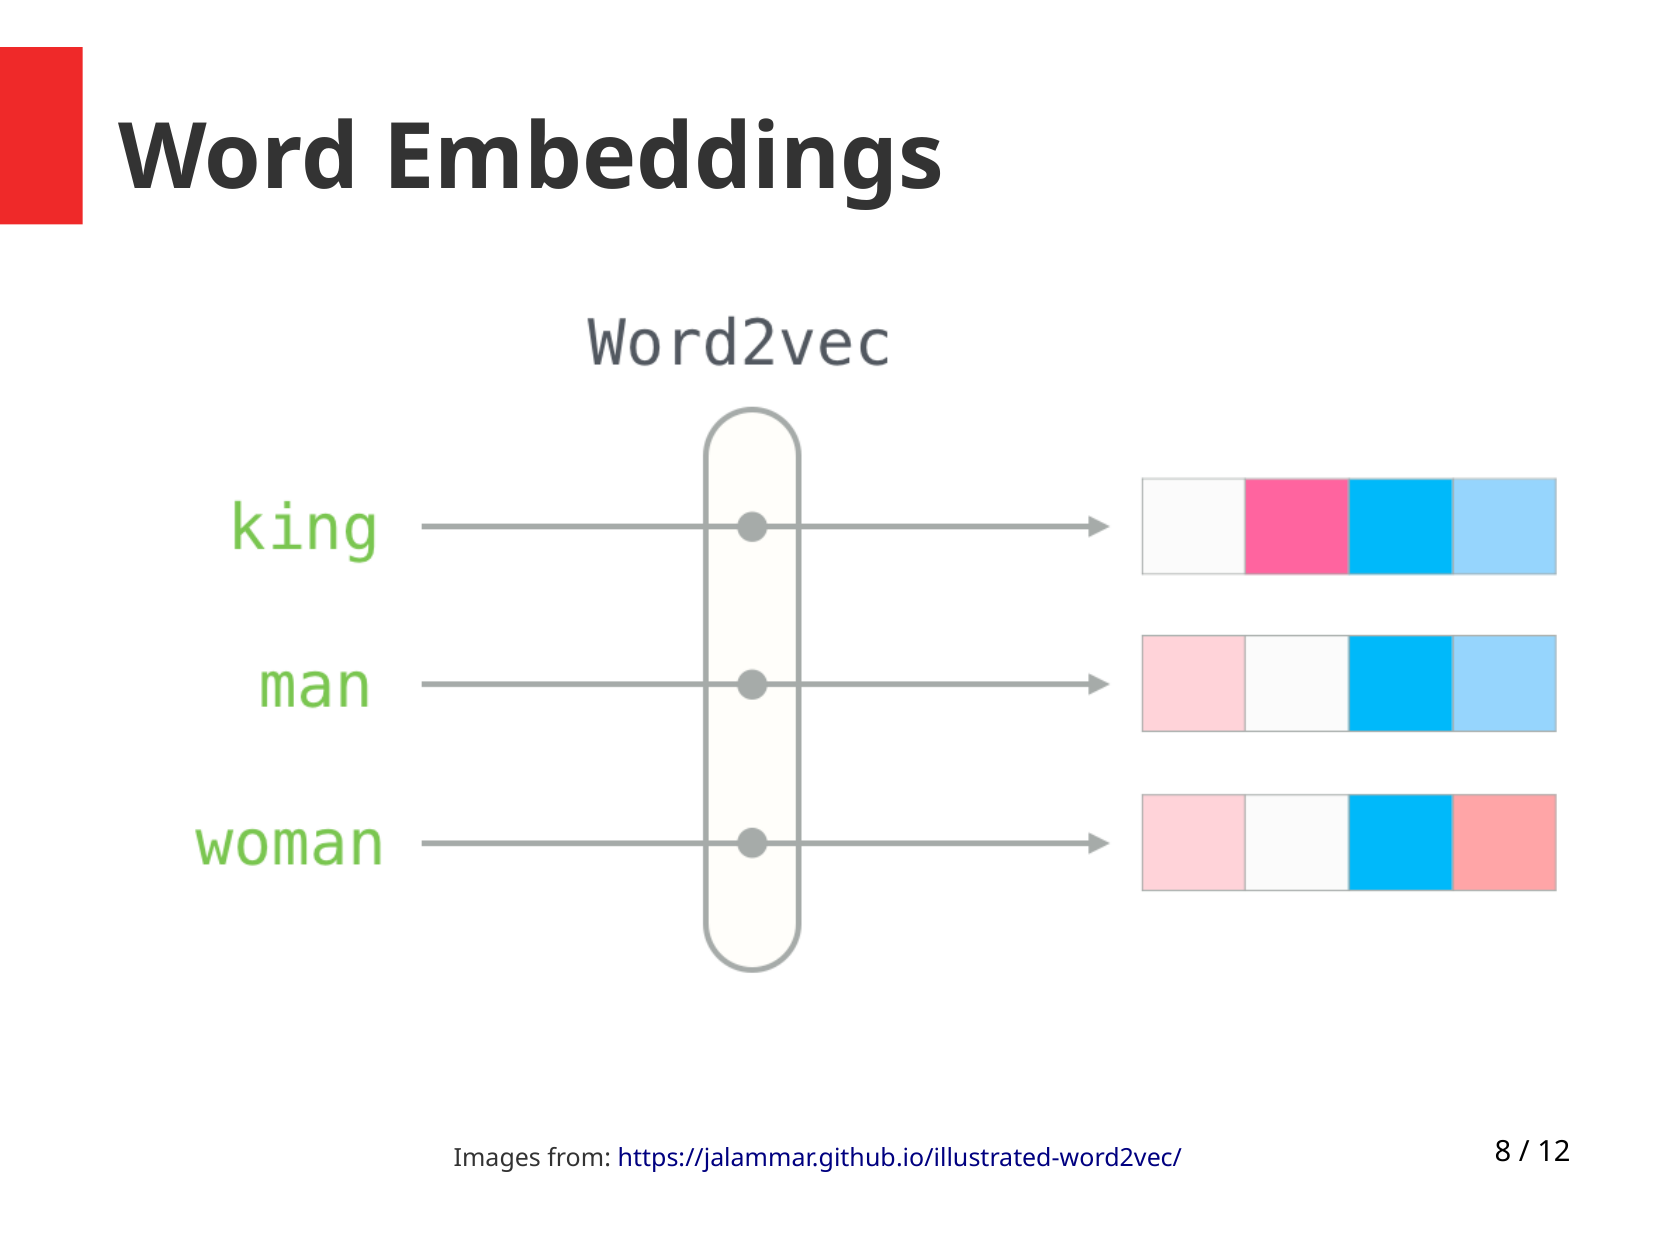

# Word Embeddings
8
Images from: https://jalammar.github.io/illustrated-word2vec/